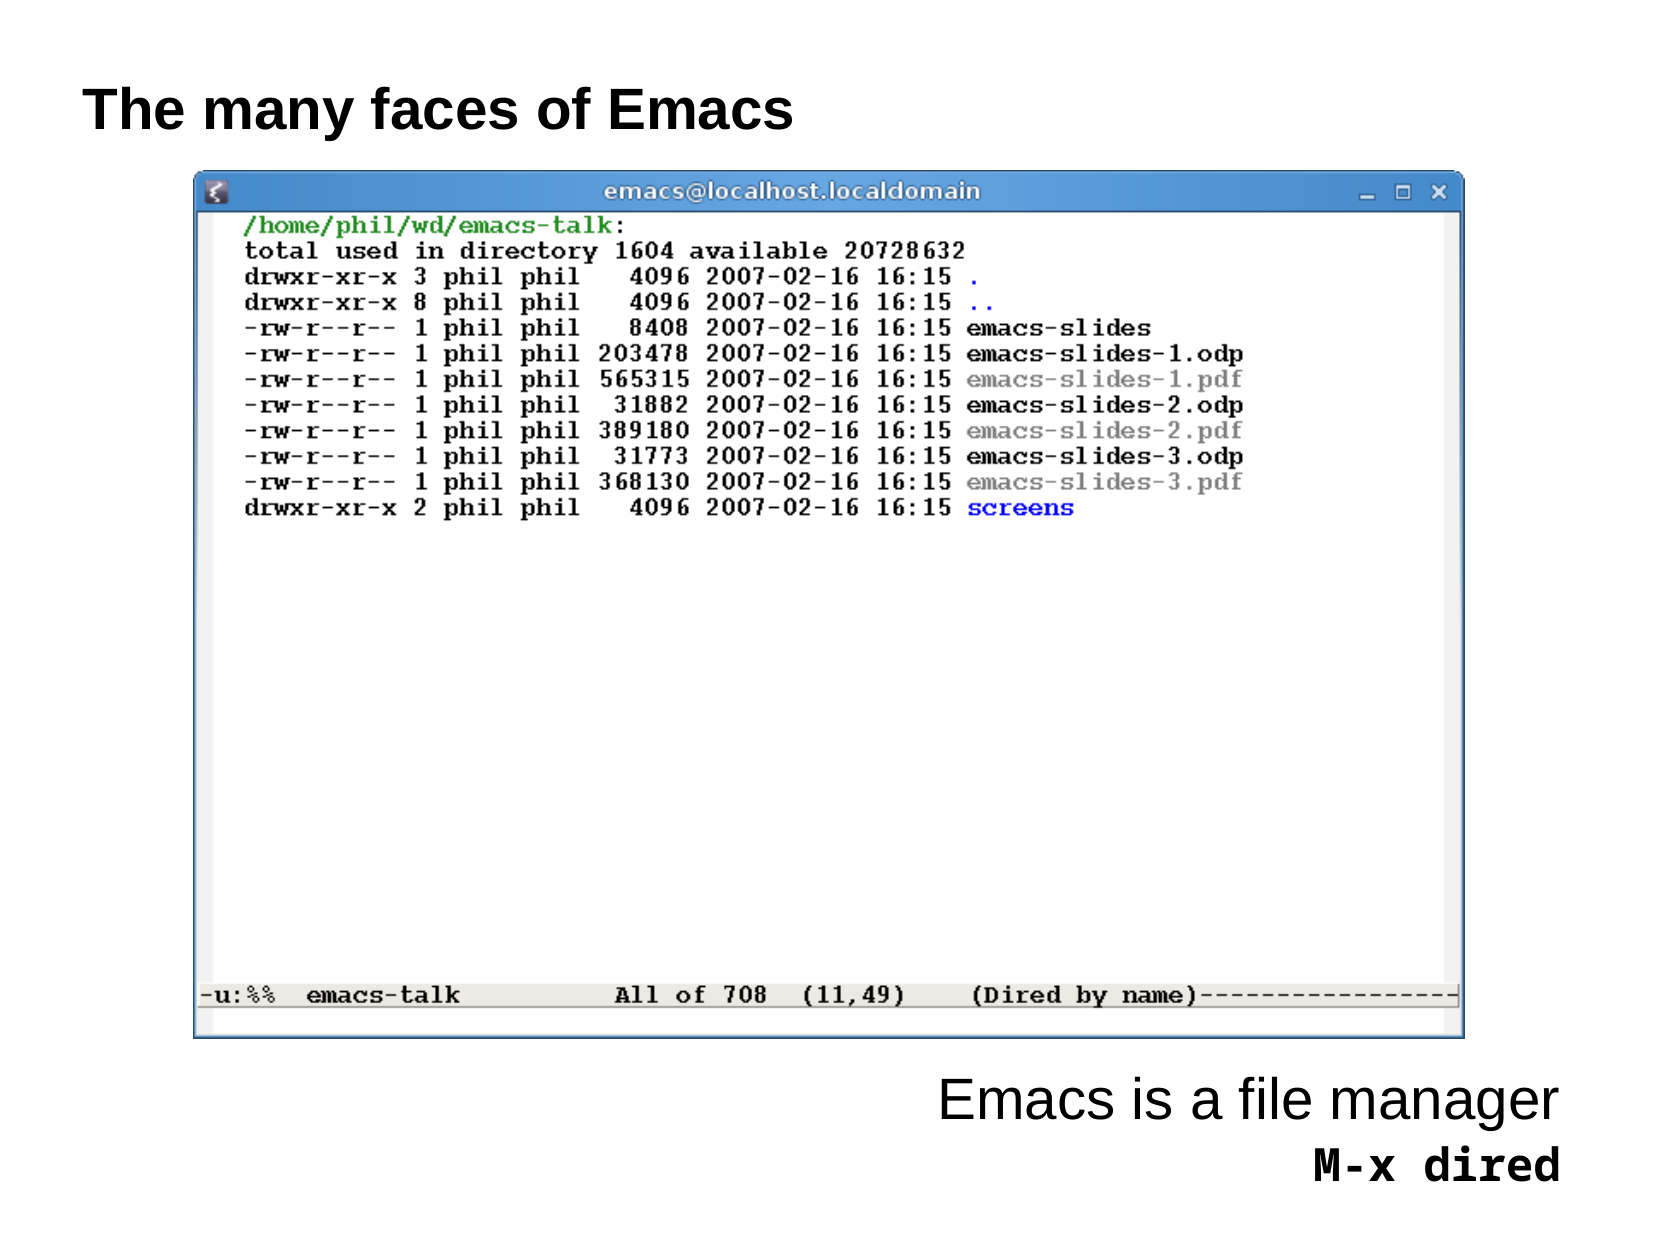

# The many faces of Emacs
Emacs is a file manager
M-x dired